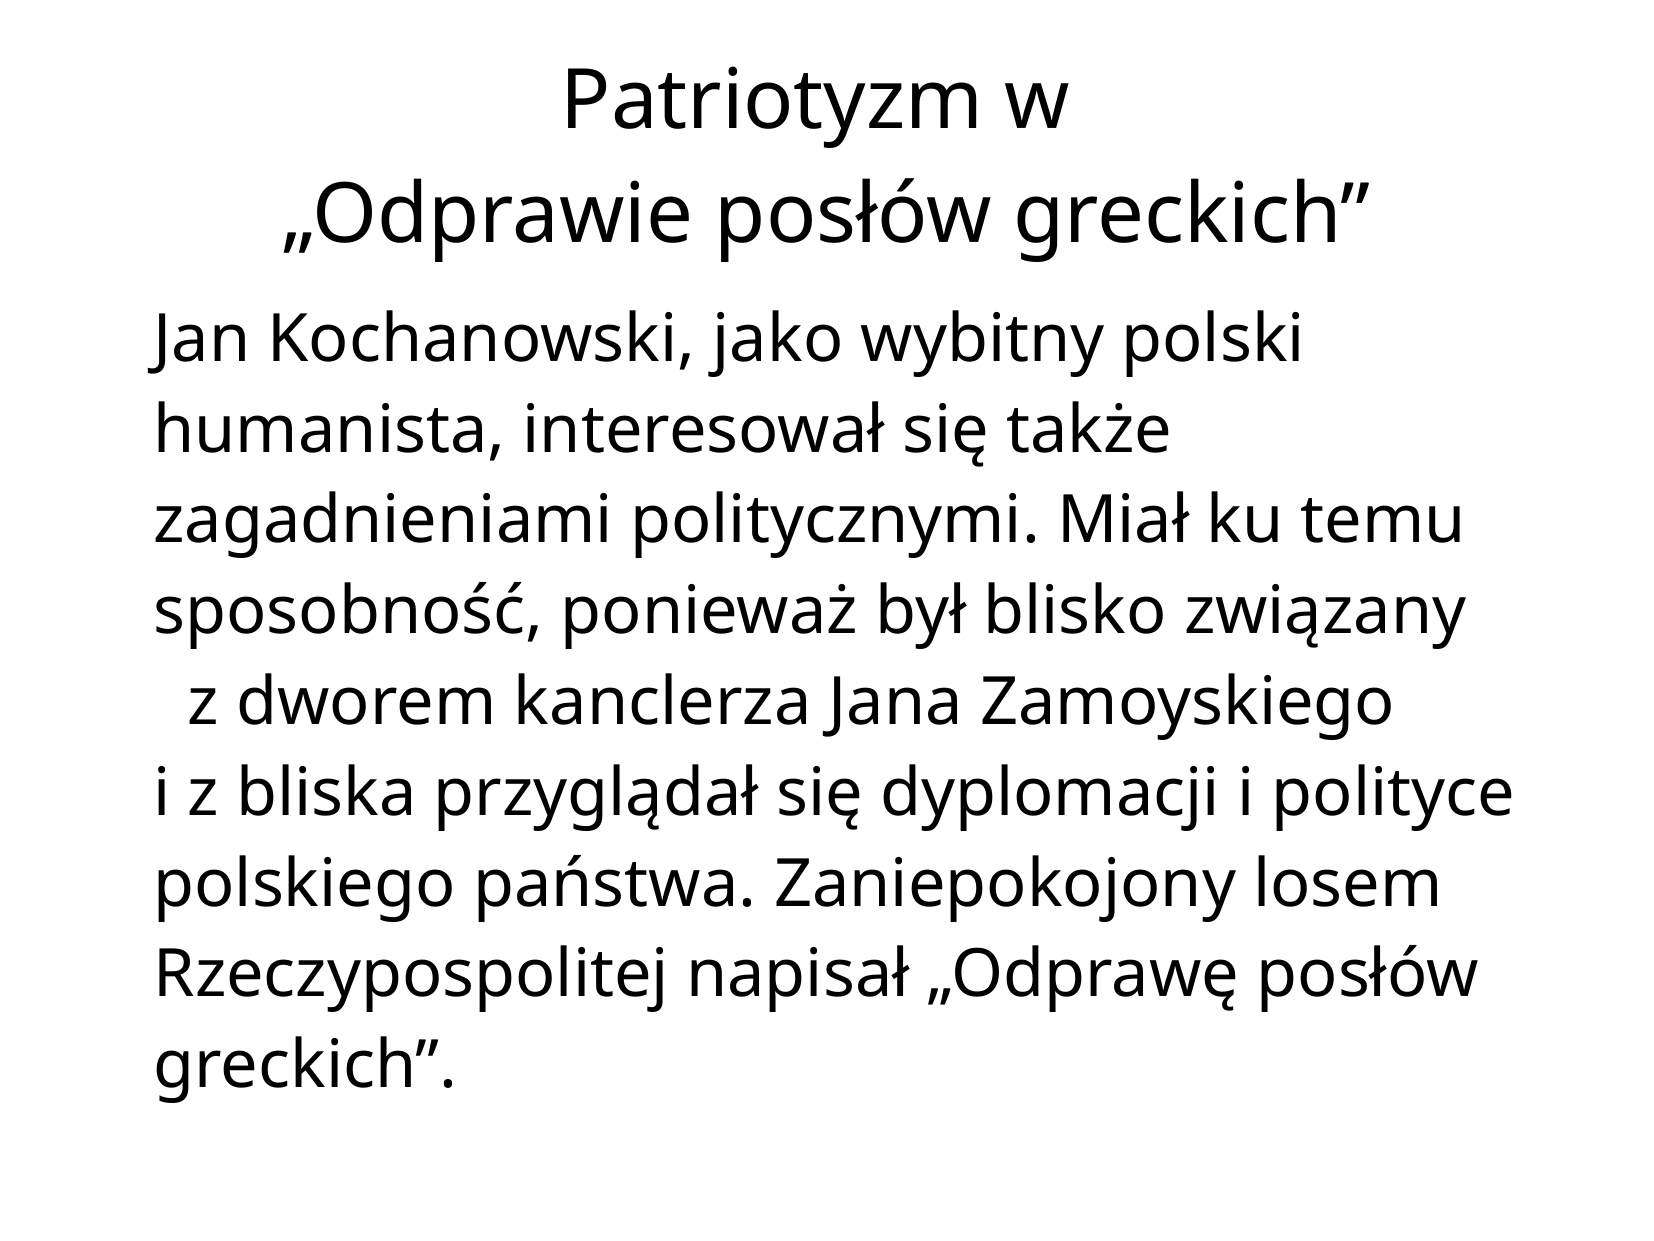

# Patriotyzm w „Odprawie posłów greckich”
Jan Kochanowski, jako wybitny polski humanista, interesował się także zagadnieniami politycznymi. Miał ku temu sposobność, ponieważ był blisko związany z dworem kanclerza Jana Zamoyskiego i z bliska przyglądał się dyplomacji i polityce polskiego państwa. Zaniepokojony losem Rzeczypospolitej napisał „Odprawę posłów greckich”.